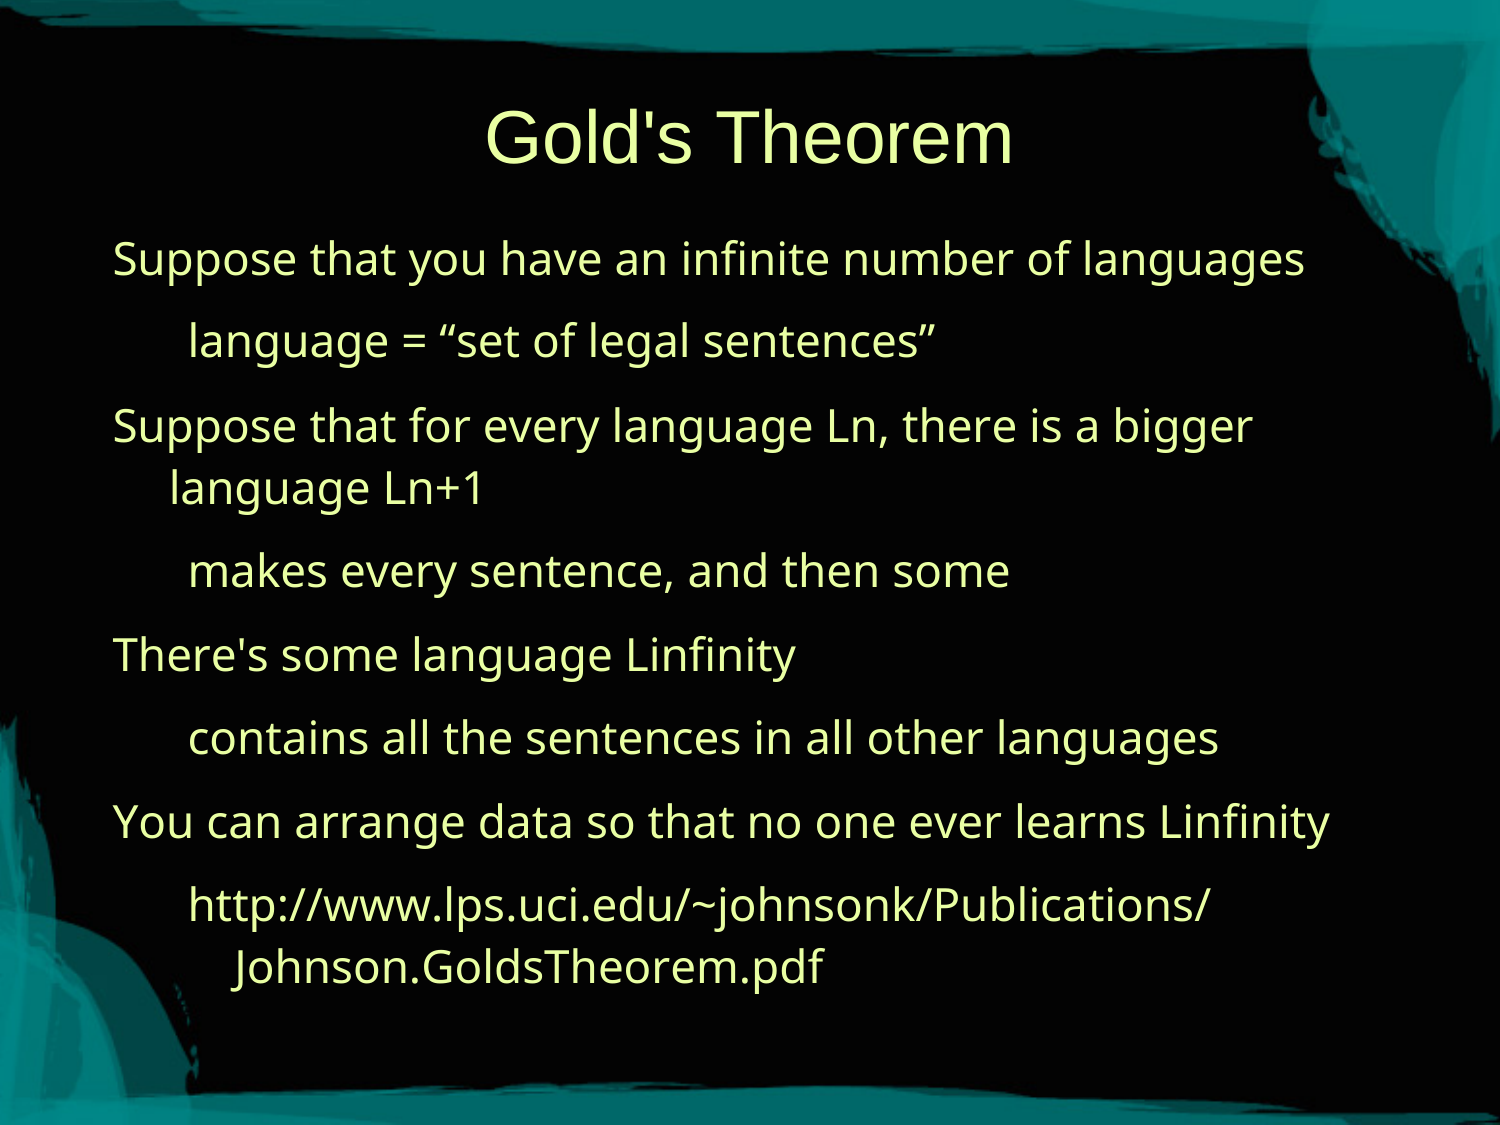

# Gold's Theorem
Suppose that you have an infinite number of languages
language = “set of legal sentences”
Suppose that for every language Ln, there is a bigger language Ln+1
makes every sentence, and then some
There's some language Linfinity
contains all the sentences in all other languages
You can arrange data so that no one ever learns Linfinity
http://www.lps.uci.edu/~johnsonk/Publications/Johnson.GoldsTheorem.pdf